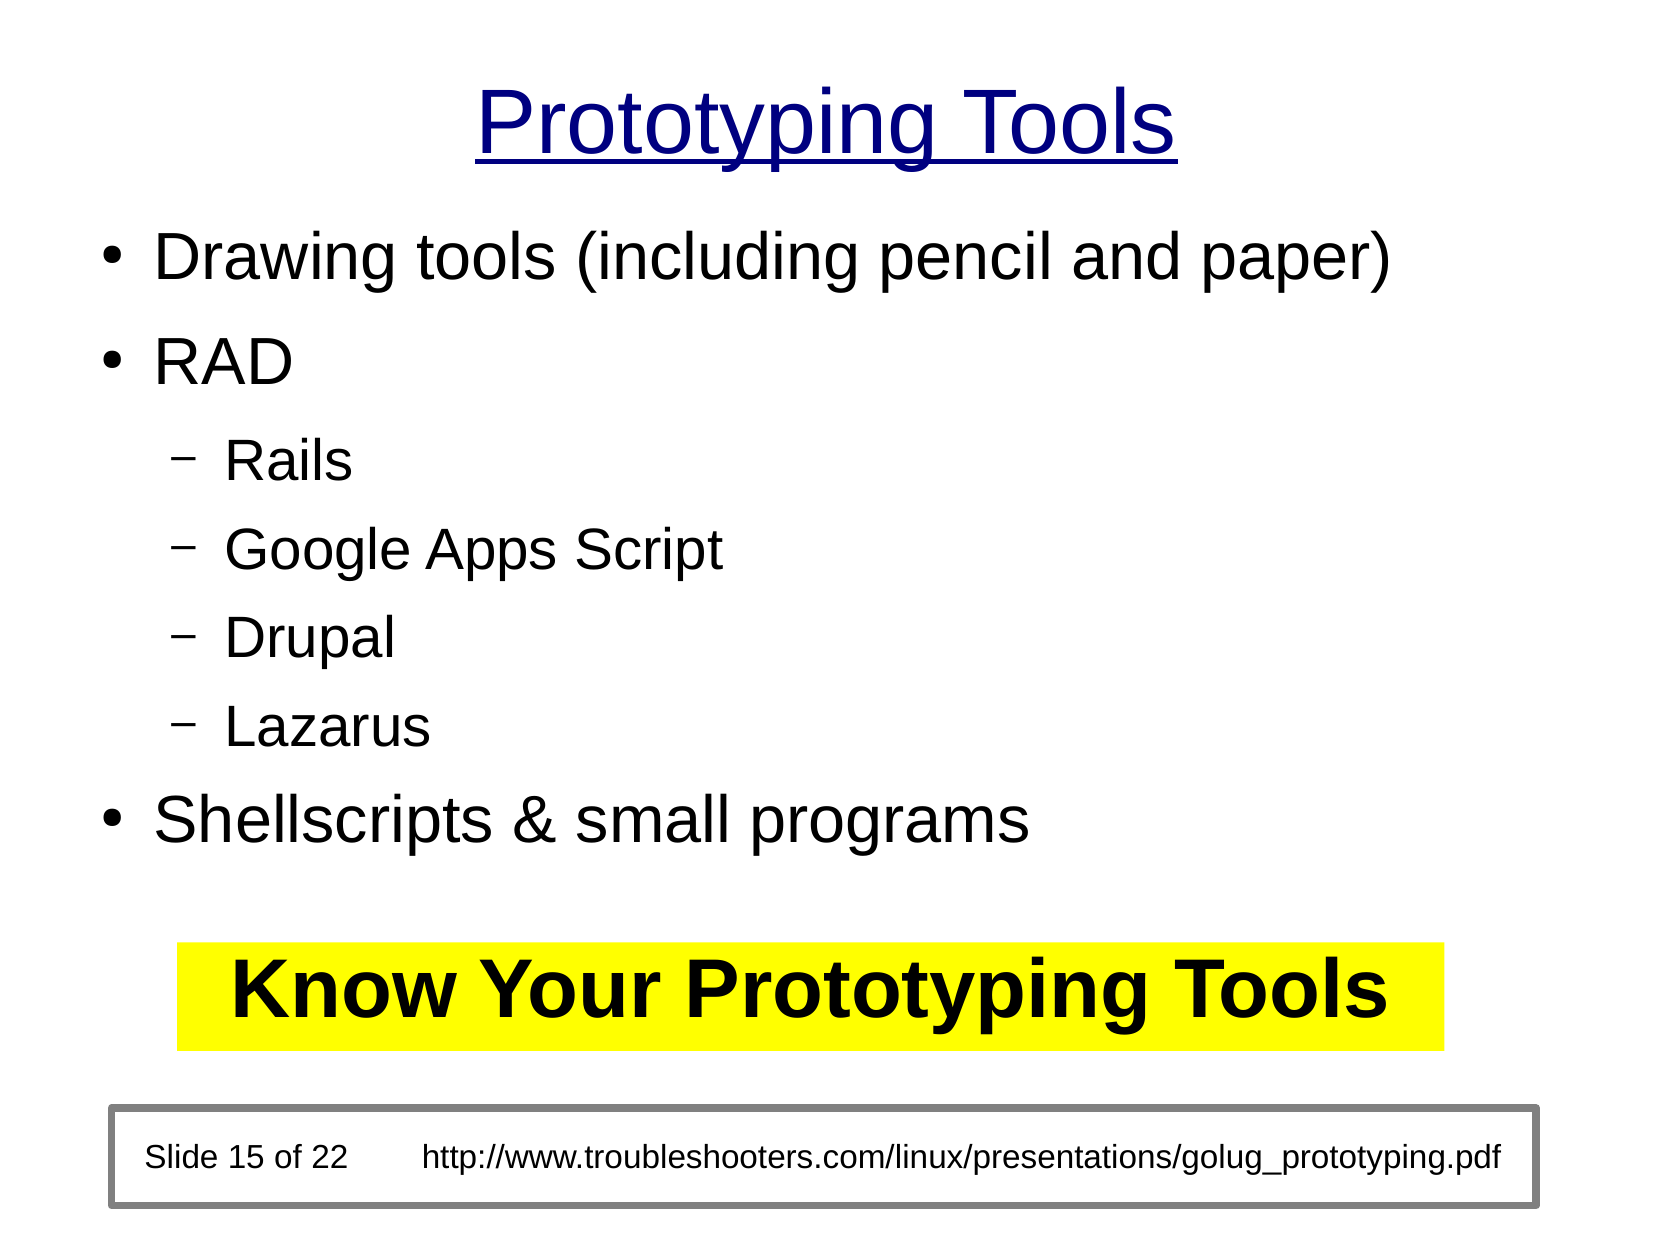

# Prototyping Tools
Drawing tools (including pencil and paper)
RAD
Rails
Google Apps Script
Drupal
Lazarus
Shellscripts & small programs
Know Your Prototyping Tools
Slide of 22 http://www.troubleshooters.com/linux/presentations/golug_prototyping.pdf